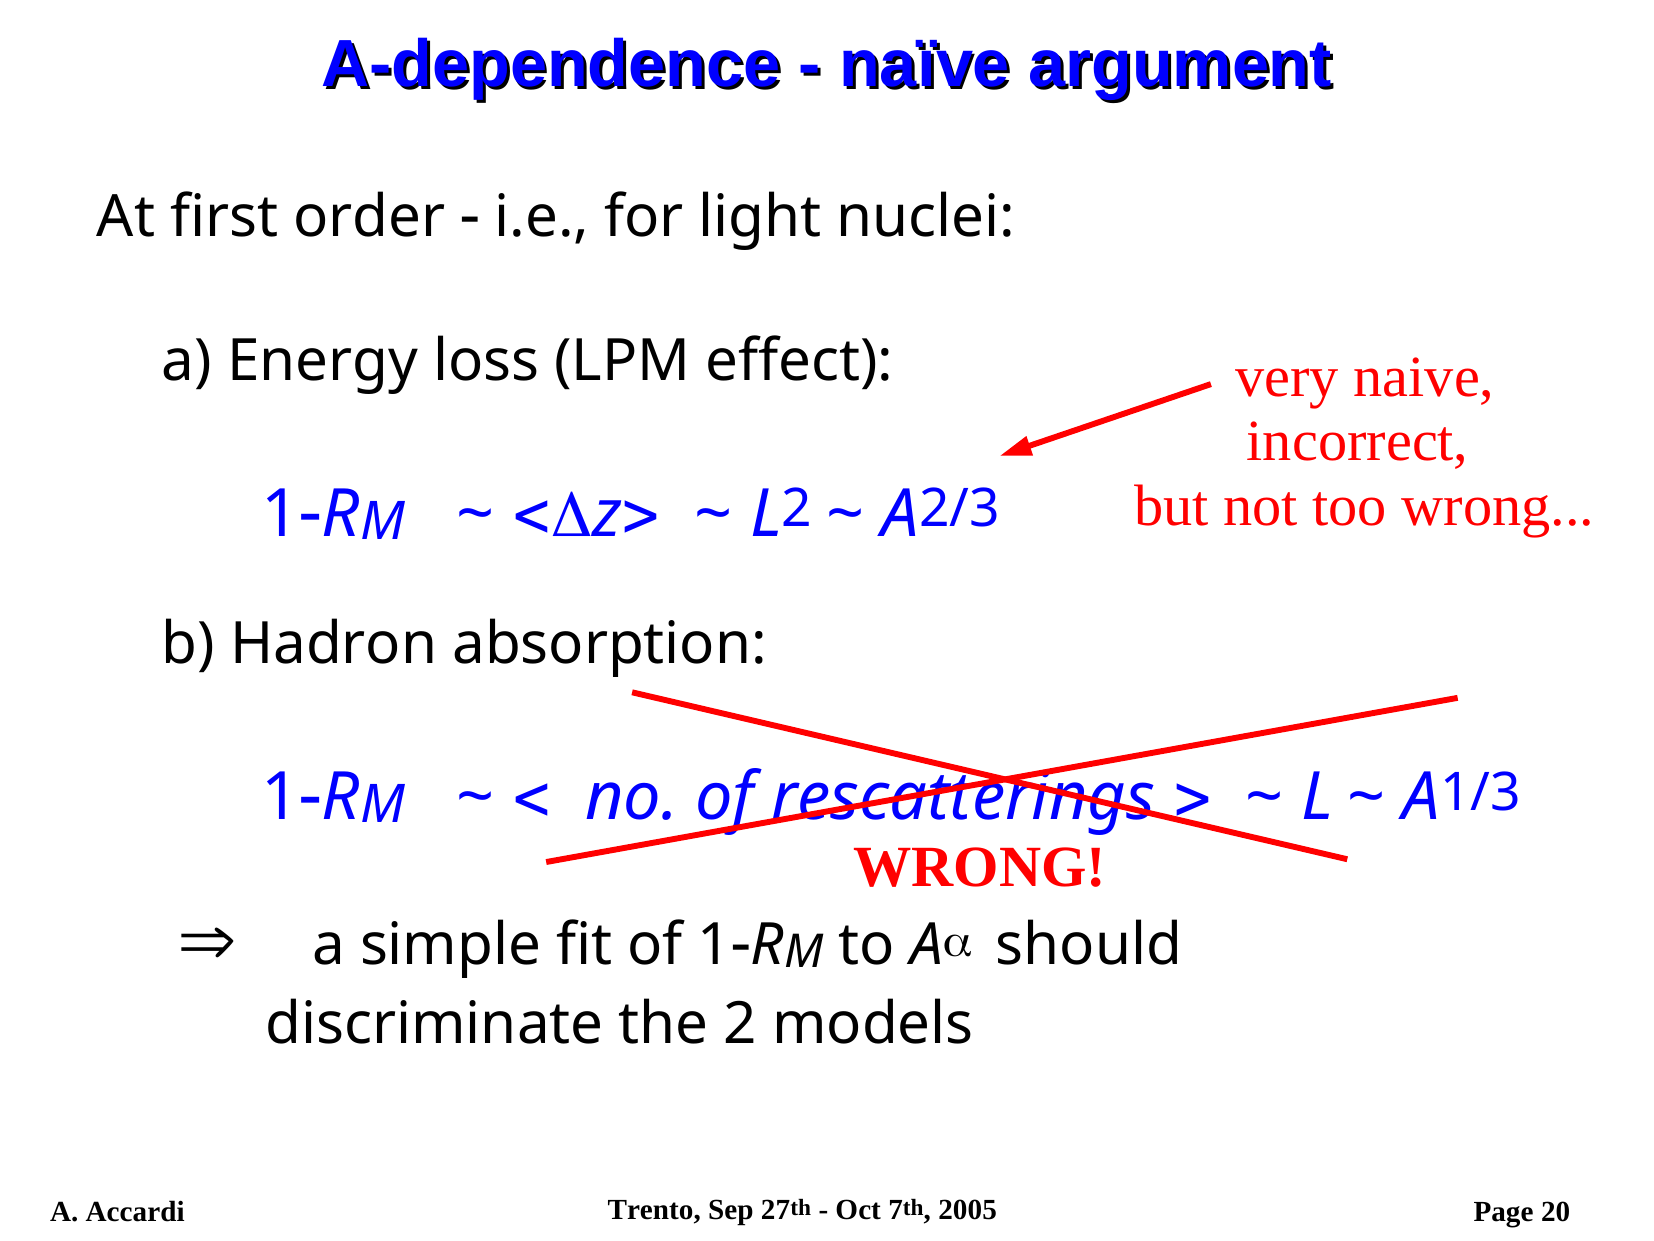

A-dependence - naïve argument
At first order - i.e., for light nuclei:
a) Energy loss (LPM effect):
	 1-RM 	~ <Dz> ~ L2 ~ A2/3
very naive,
incorrect,
but not too wrong...
b) Hadron absorption:
	 1-RM	~ < no. of rescatterings > ~ L ~ A1/3
WRONG!
  a simple fit of 1-RM to Aa should
 discriminate the 2 models
A. Accardi
Trento, Sep 27th - Oct 7th, 2005
Page